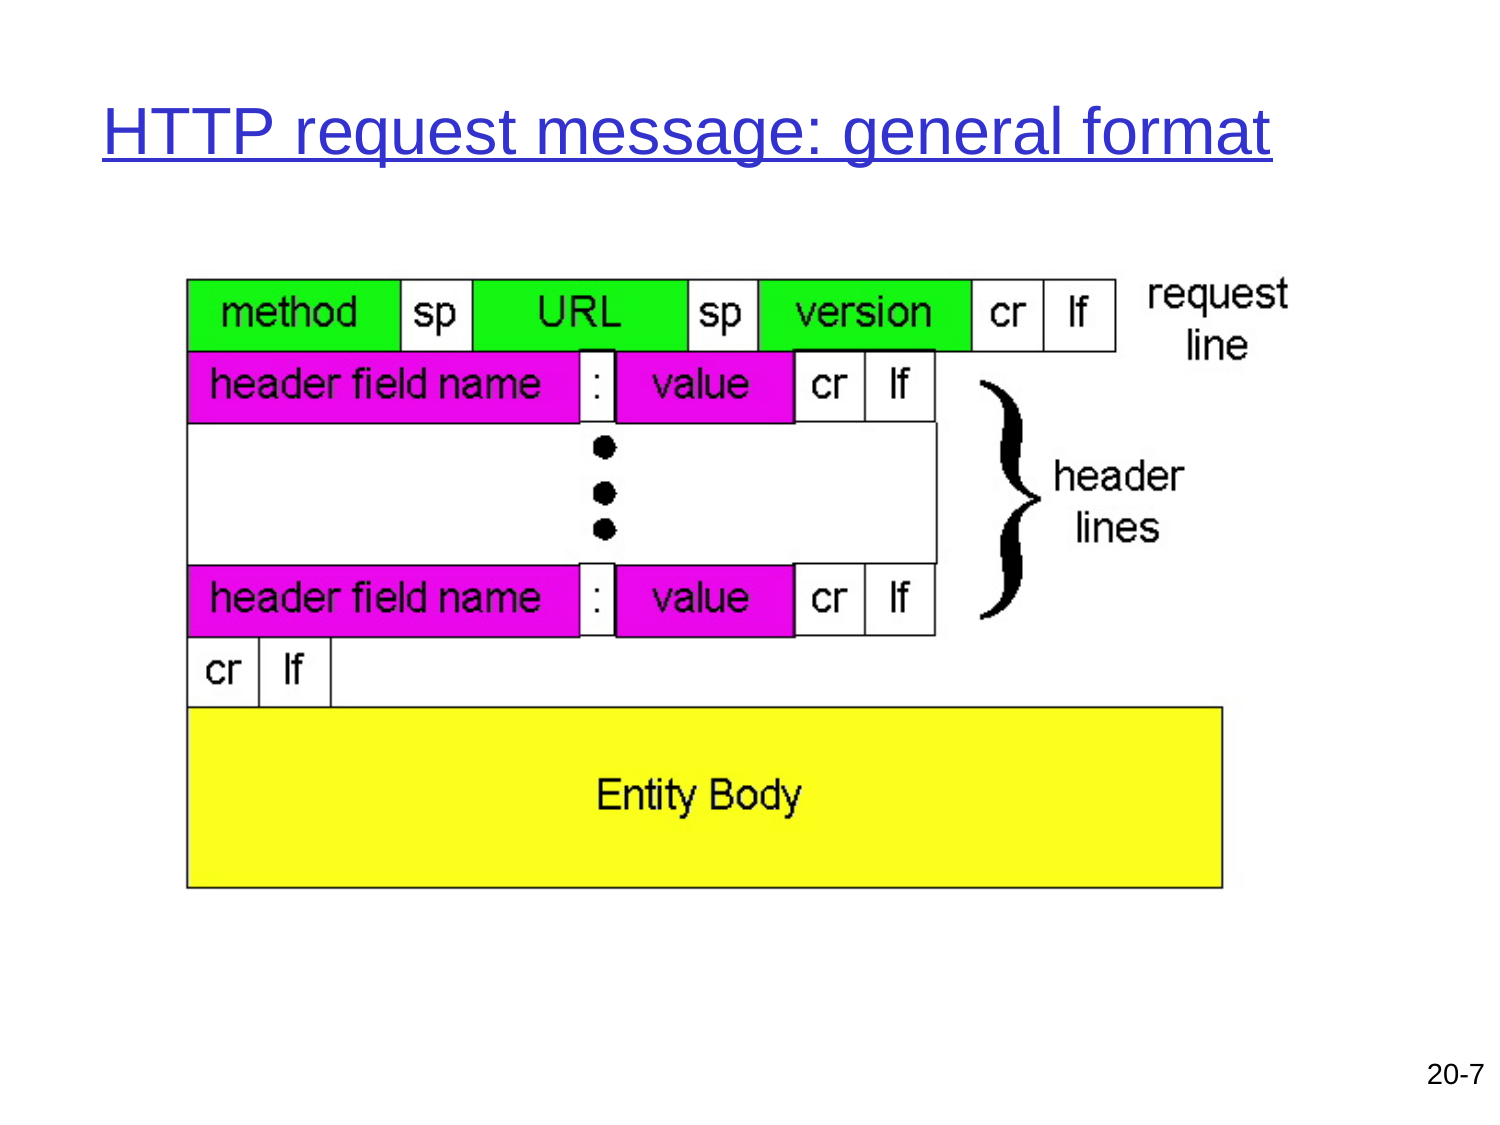

# HTTP request message: general format
7